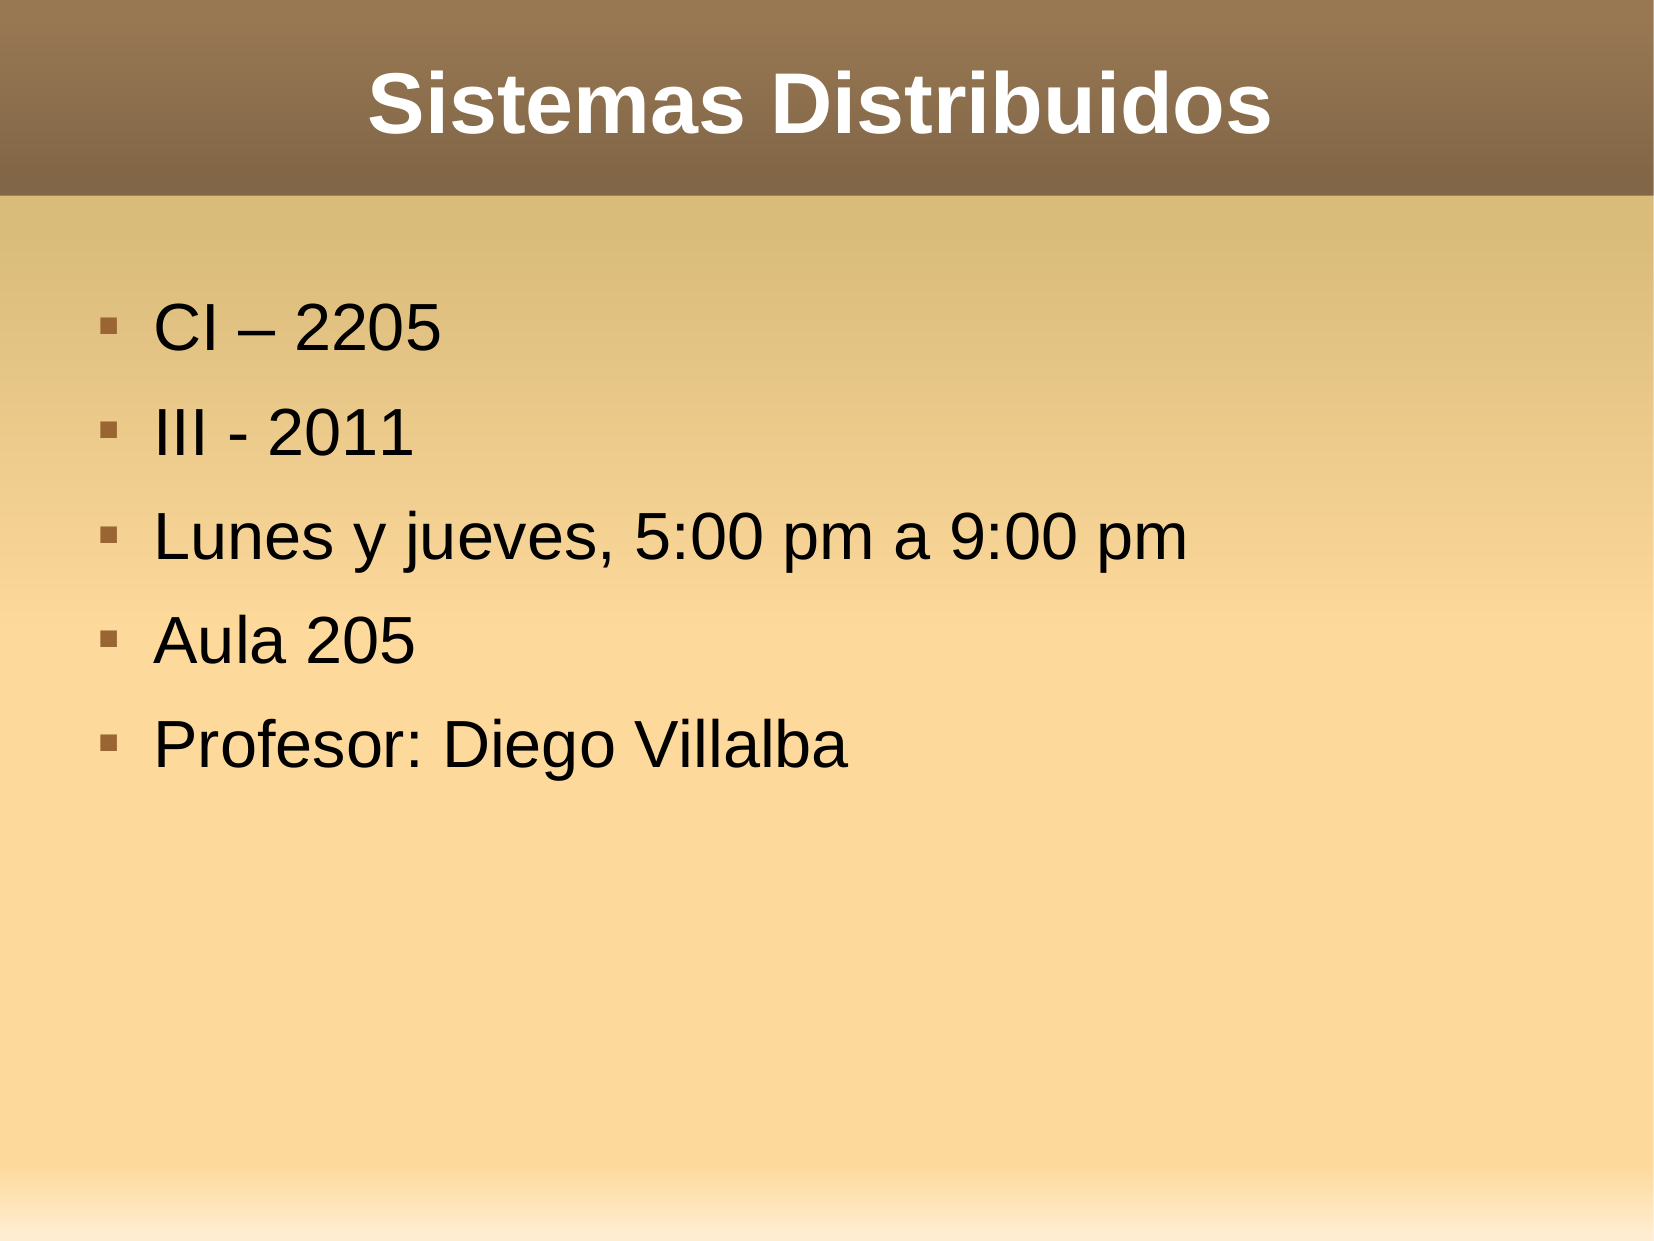

# Sistemas Distribuidos
CI – 2205
III - 2011
Lunes y jueves, 5:00 pm a 9:00 pm
Aula 205
Profesor: Diego Villalba